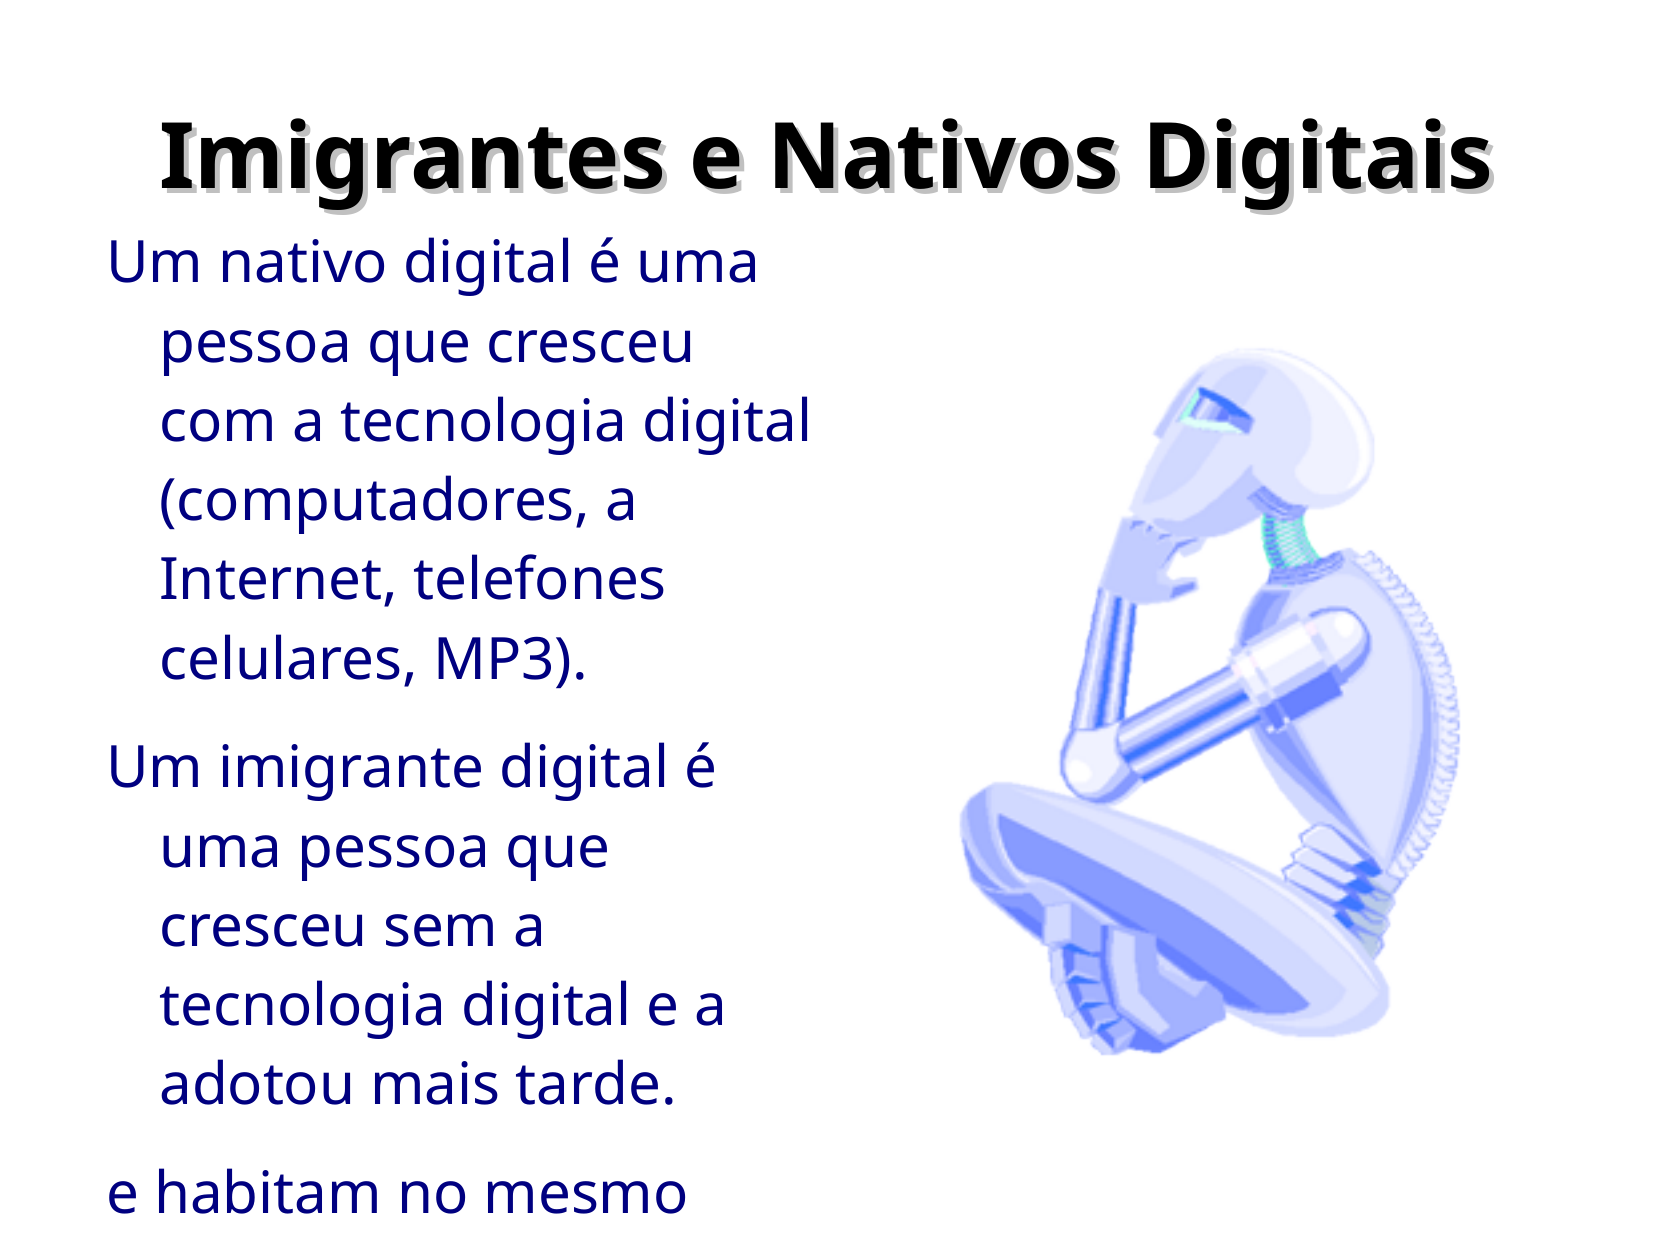

# Imigrantes e Nativos Digitais
Um nativo digital é uma pessoa que cresceu com a tecnologia digital (computadores, a Internet, telefones celulares, MP3).
Um imigrante digital é uma pessoa que cresceu sem a tecnologia digital e a adotou mais tarde.
e habitam no mesmo lugar ... dois universos ..